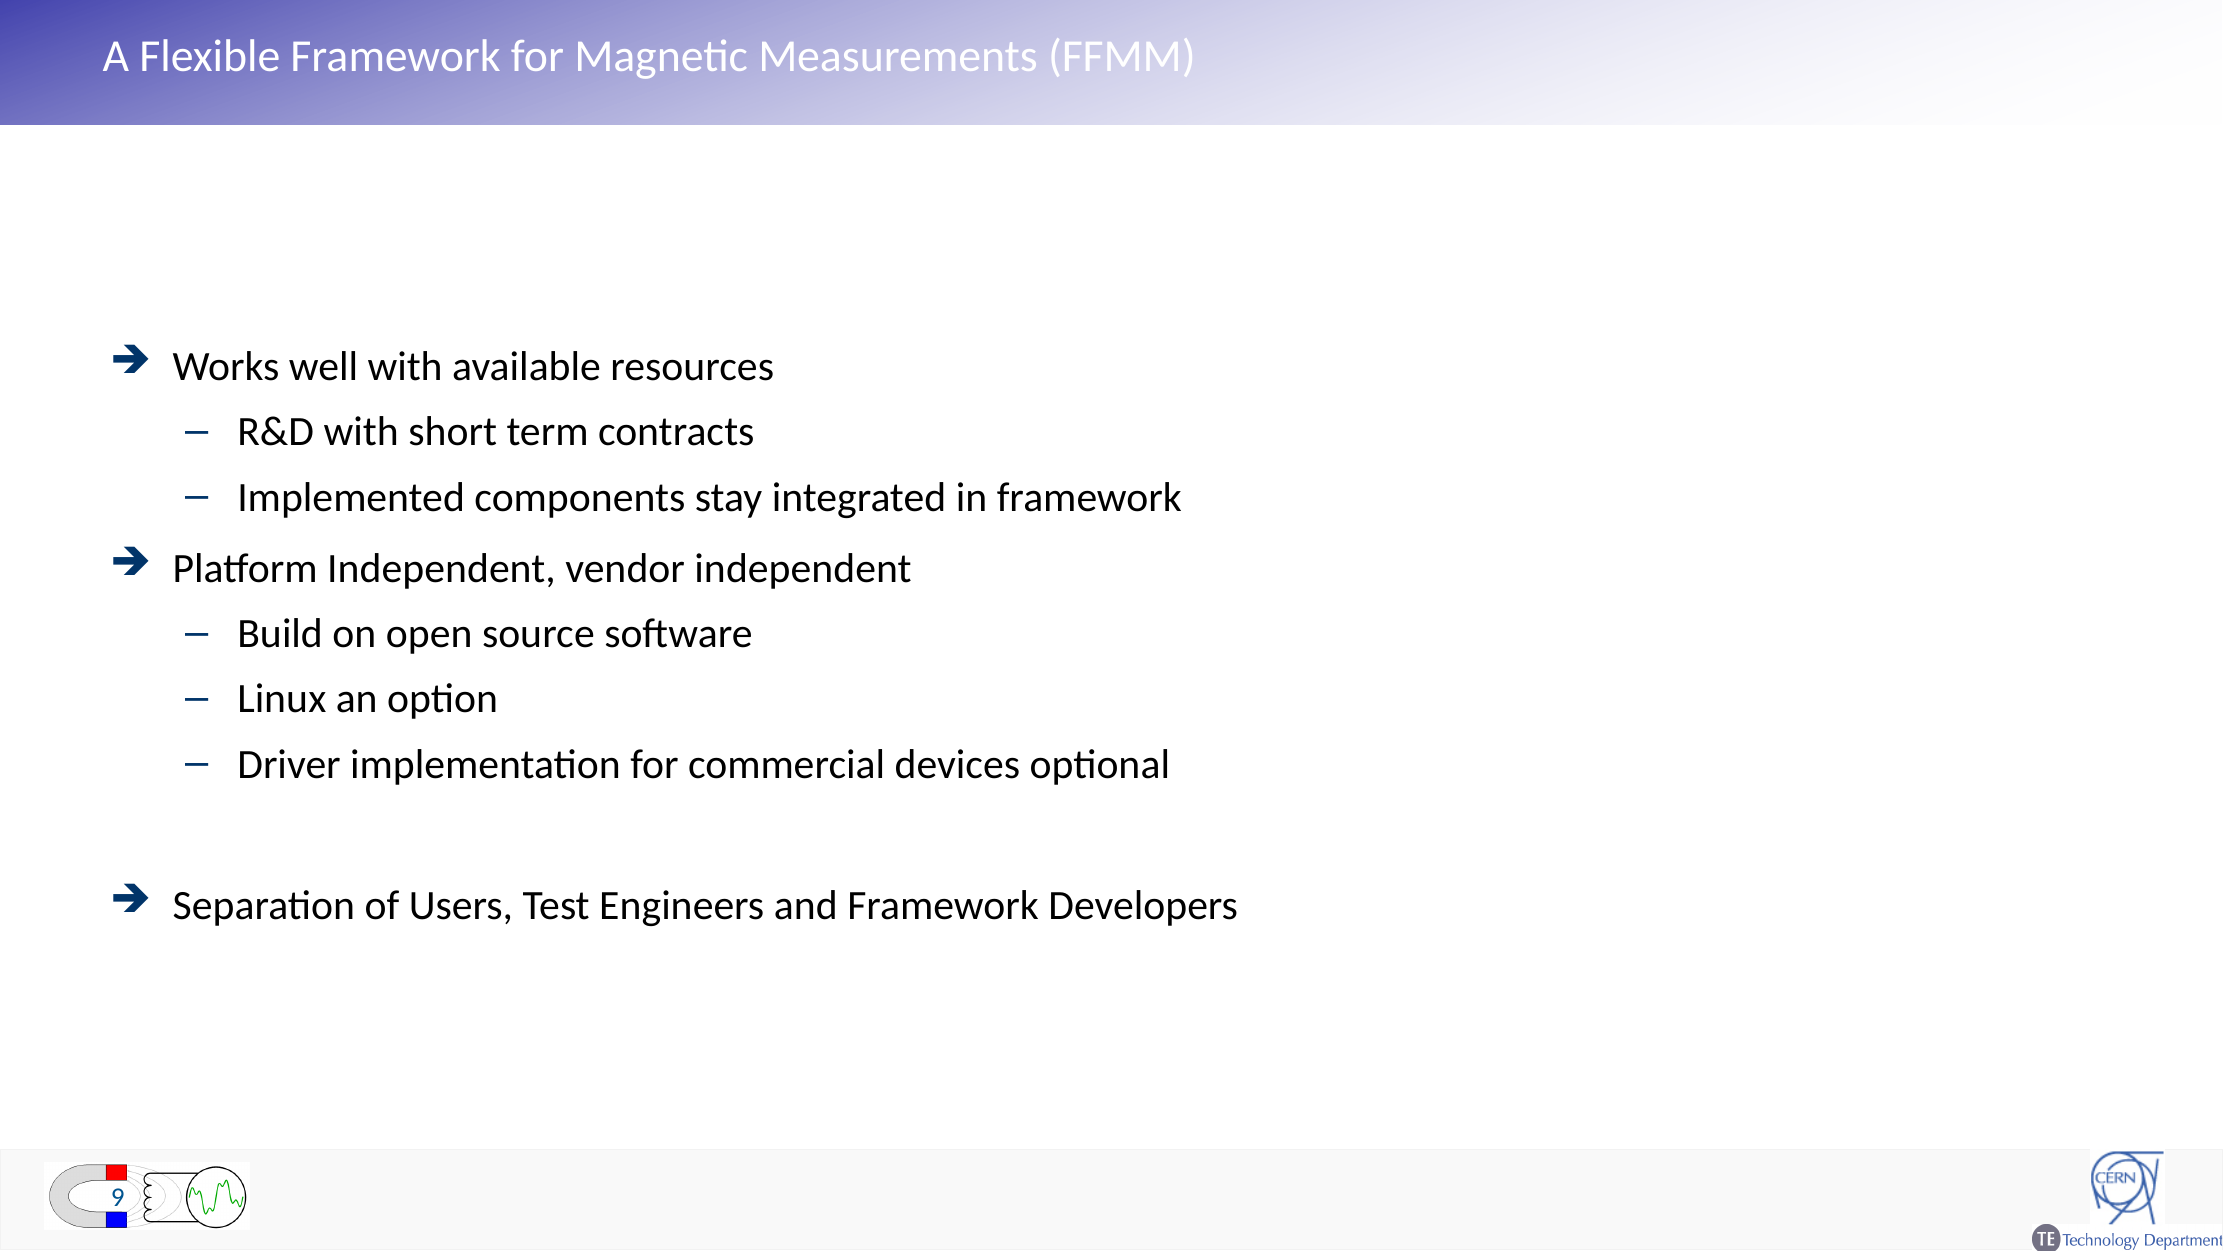

# A Flexible Framework for Magnetic Measurements (FFMM)
Works well with available resources
R&D with short term contracts
Implemented components stay integrated in framework
Platform Independent, vendor independent
Build on open source software
Linux an option
Driver implementation for commercial devices optional
Separation of Users, Test Engineers and Framework Developers